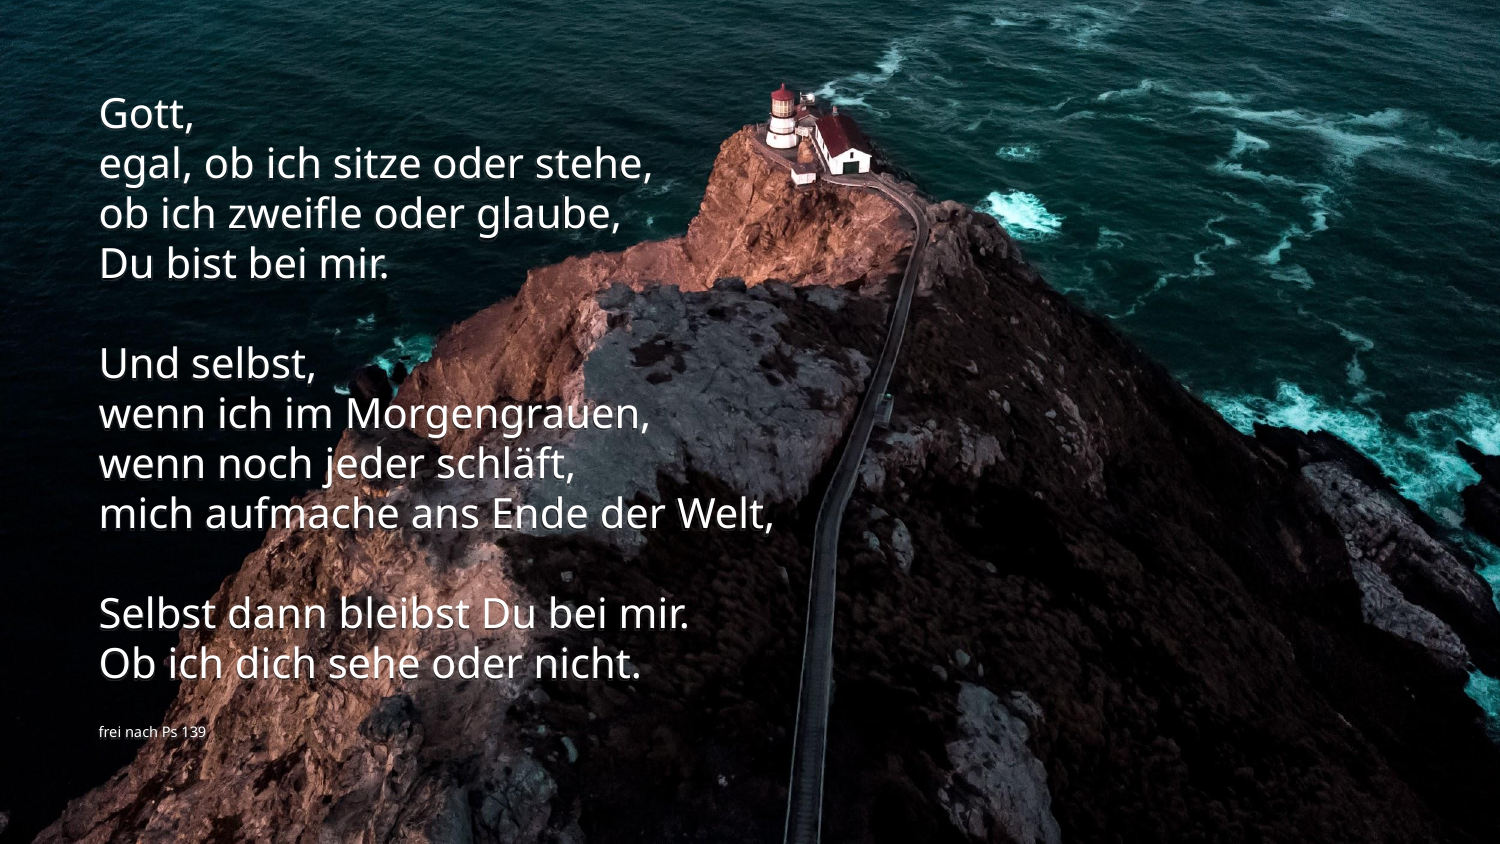

Gott,
egal, ob ich sitze oder stehe,
ob ich zweifle oder glaube,
Du bist bei mir.
Und selbst,
wenn ich im Morgengrauen,
wenn noch jeder schläft,
mich aufmache ans Ende der Welt,
Selbst dann bleibst Du bei mir.
Ob ich dich sehe oder nicht.
frei nach Ps 139